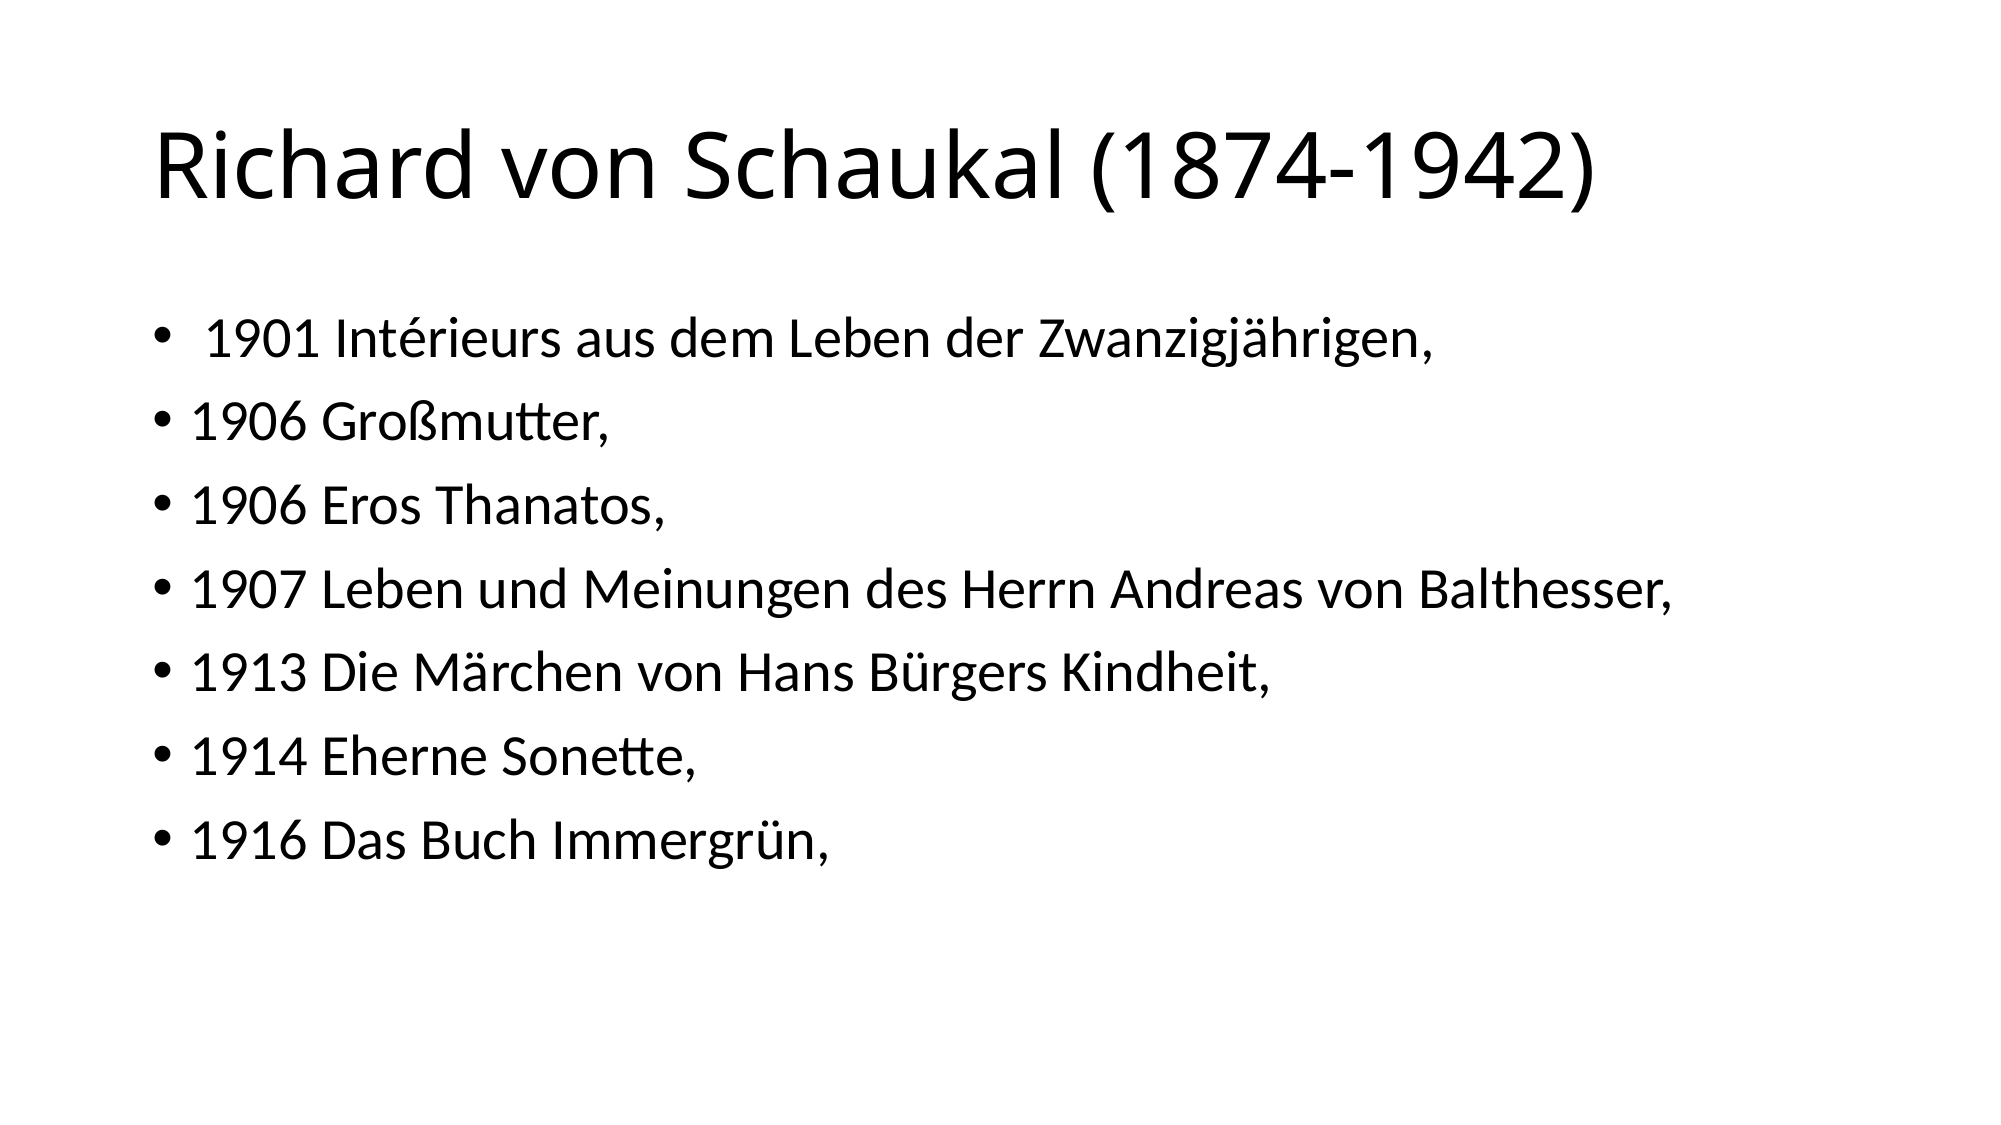

# Richard von Schaukal (1874-1942)
 1901 Intérieurs aus dem Leben der Zwanzigjährigen,
1906 Großmutter,
1906 Eros Thanatos,
1907 Leben und Meinungen des Herrn Andreas von Balthesser,
1913 Die Märchen von Hans Bürgers Kindheit,
1914 Eherne Sonette,
1916 Das Buch Immergrün,